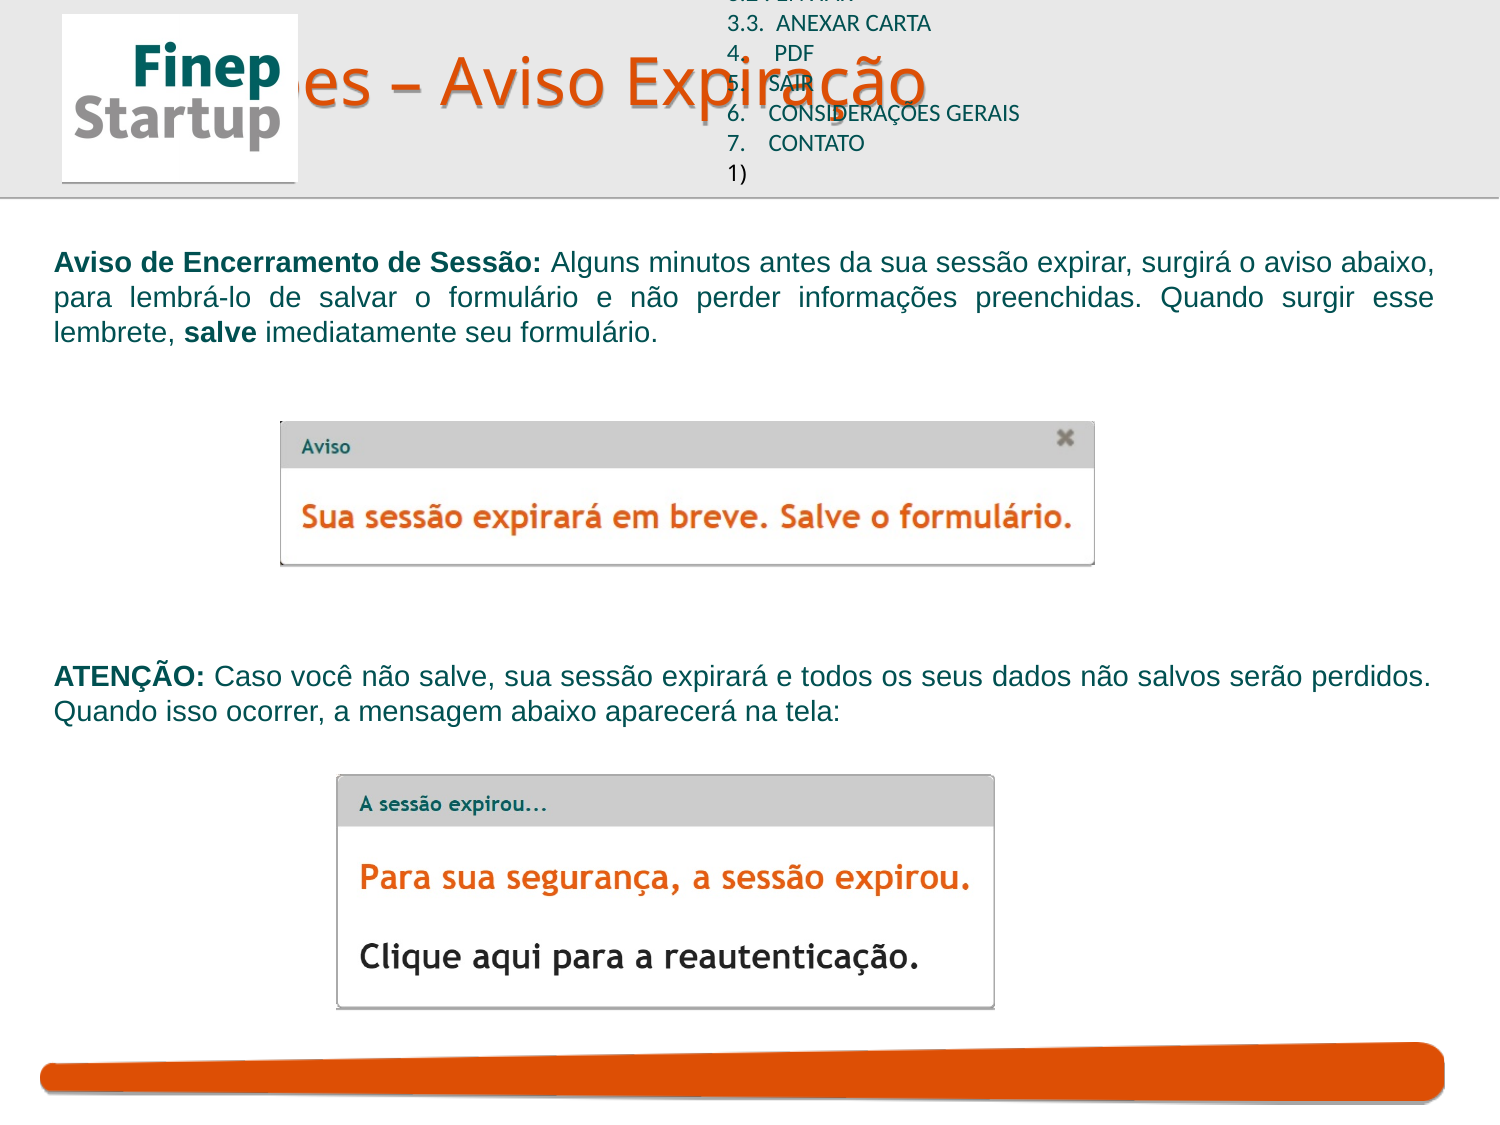

1. 1º ACESSO
2. CADASTRO
3. BOTÕES DO FORMULÁRIO
3.1. SALVAR
3.2 . ENVIAR
3.3. ANEXAR CARTA
4. PDF
5. SAIR
6. CONSIDERAÇÕES GERAIS
7. CONTATO
# 3. Botões – Aviso Expiração
Aviso de Encerramento de Sessão: Alguns minutos antes da sua sessão expirar, surgirá o aviso abaixo, para lembrá-lo de salvar o formulário e não perder informações preenchidas. Quando surgir esse lembrete, salve imediatamente seu formulário.
ATENÇÃO: Caso você não salve, sua sessão expirará e todos os seus dados não salvos serão perdidos. Quando isso ocorrer, a mensagem abaixo aparecerá na tela:
4) CONSIDERAÇÕES GERAIS
1) 1º ACESSO
3) BOTÕES DO FORMULÁRIO
3.3) ANEXAR CARTA
2) CADASTRO
3.1) SALVAR
3.4) PDF
5) CONTATO
3.5) SAIR
3.2) ENVIAR